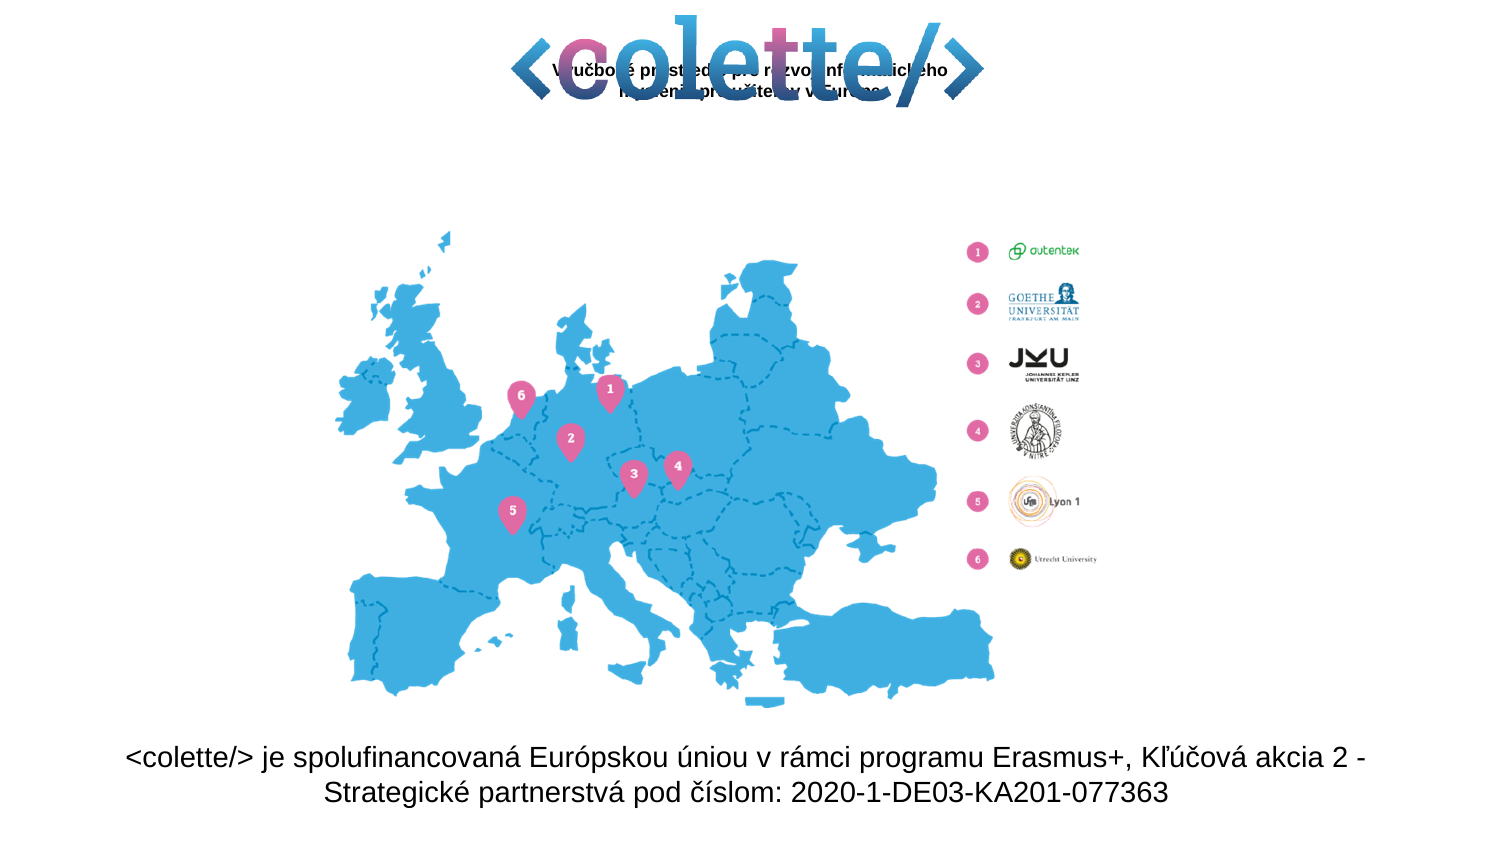

# <colette/>
Výučbové prostredie pre rozvoj informatického
myslenia pre učiteľov v Európe
<colette/> je spolufinancovaná Európskou úniou v rámci programu Erasmus+, Kľúčová akcia 2 - Strategické partnerstvá pod číslom: 2020-1-DE03-KA201-077363